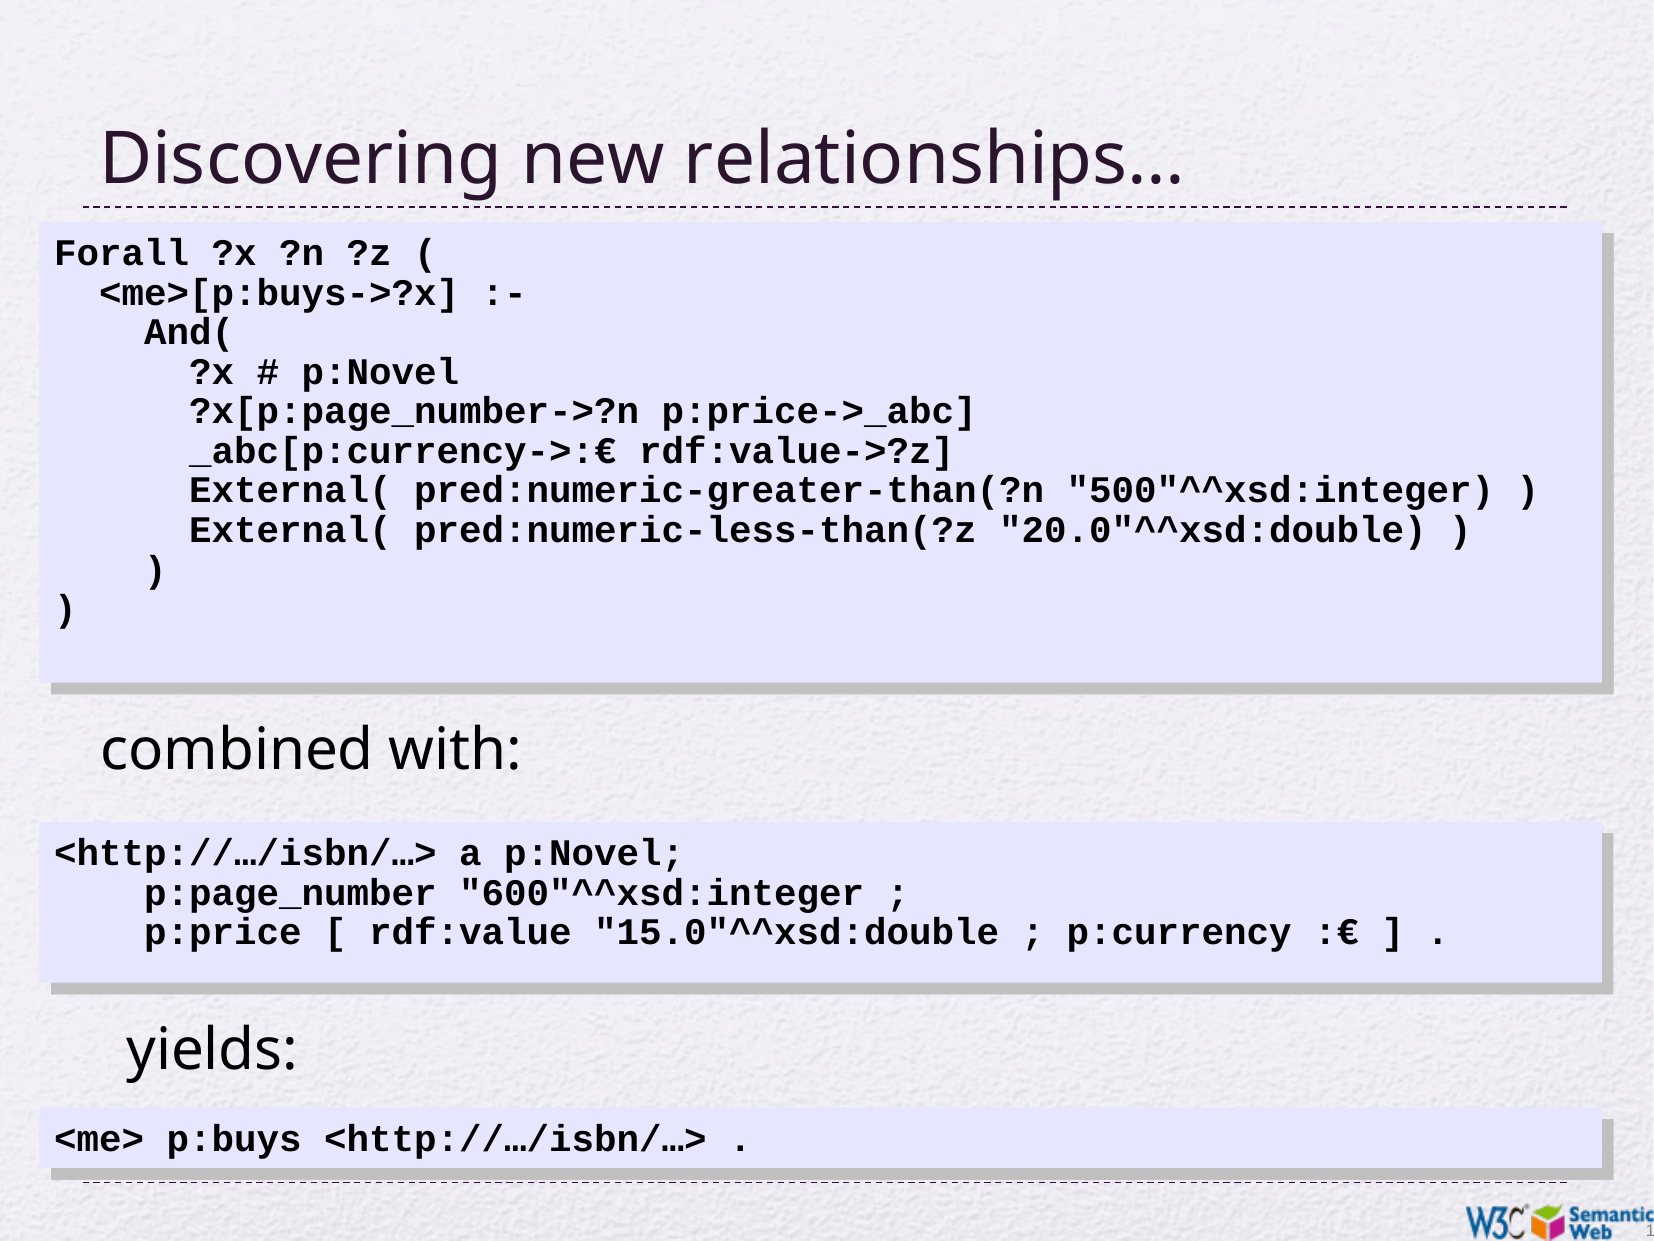

# Discovering new relationships…
Forall ?x ?n ?z (
 <me>[p:buys->?x] :-
 And(
 ?x # p:Novel
 ?x[p:page_number->?n p:price->_abc]
 _abc[p:currency->:€ rdf:value->?z]
 External( pred:numeric-greater-than(?n "500"^^xsd:integer) )
 External( pred:numeric-less-than(?z "20.0"^^xsd:double) )
 )
)
combined with:
<http://…/isbn/…> a p:Novel;
 p:page_number "600"^^xsd:integer ;
 p:price [ rdf:value "15.0"^^xsd:double ; p:currency :€ ] .
yields:
<me> p:buys <http://…/isbn/…> .